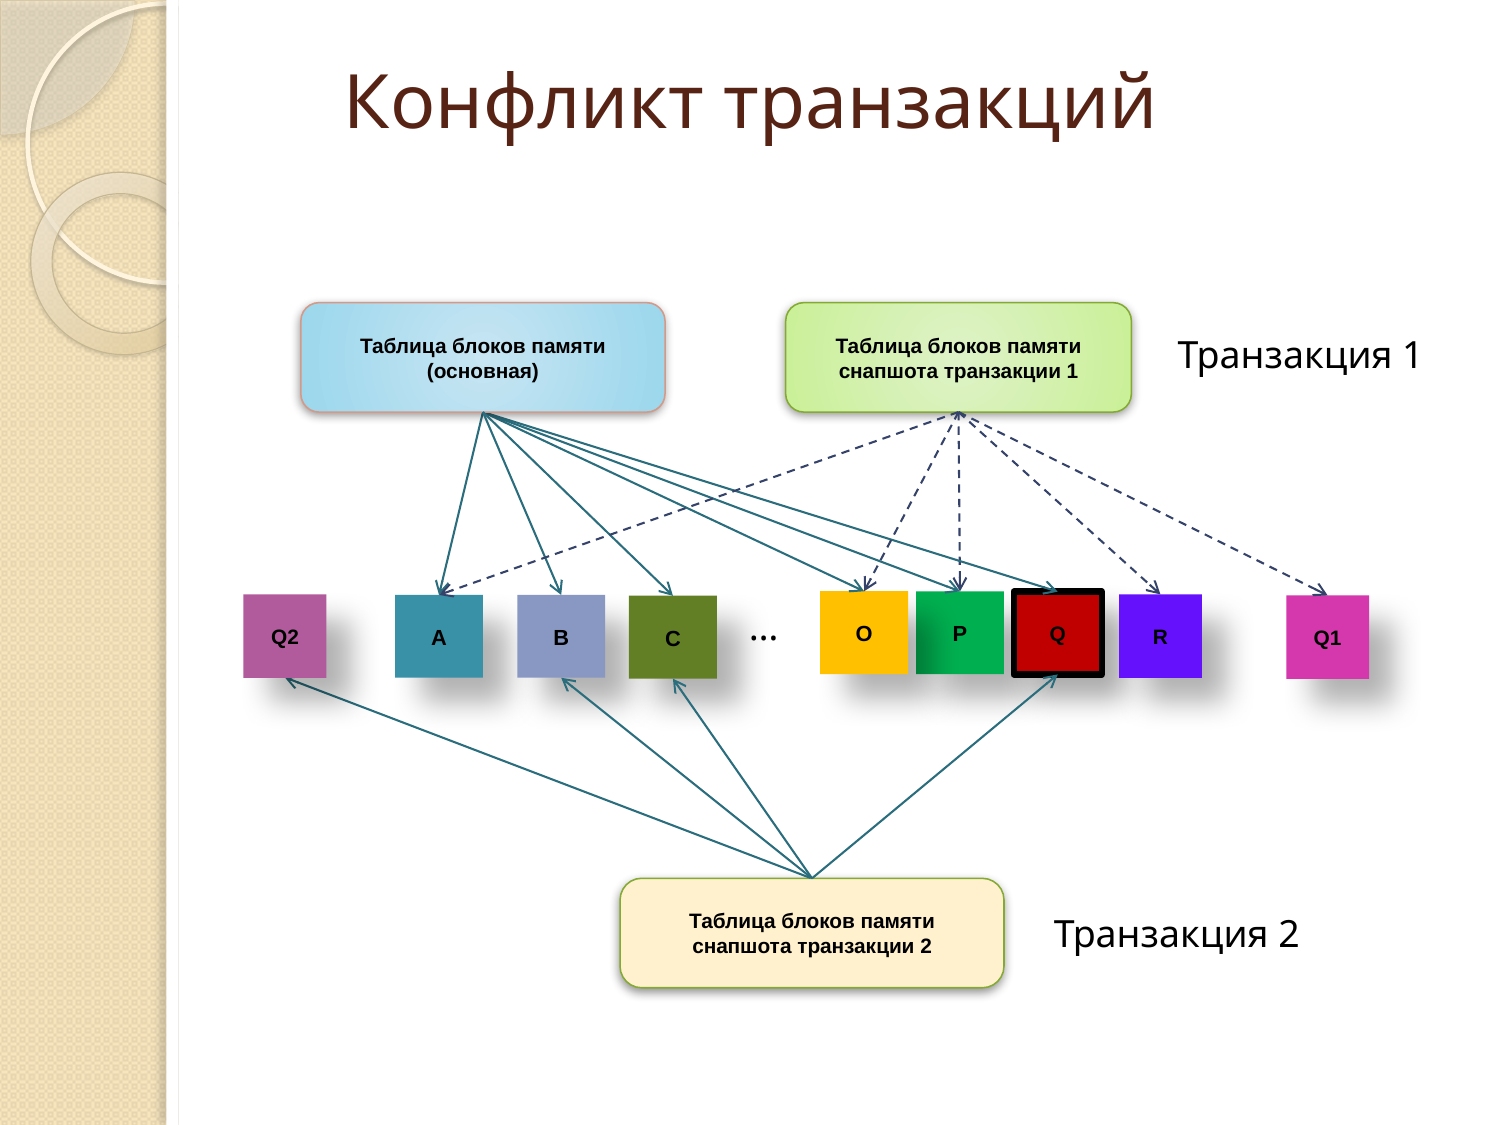

# Конфликт транзакций
Таблица блоков памяти (основная)
Таблица блоков памяти снапшота транзакции 1
Транзакция 1
O
P
Q
Q2
R
A
В
Q1
…
С
Таблица блоков памяти снапшота транзакции 2
Транзакция 2